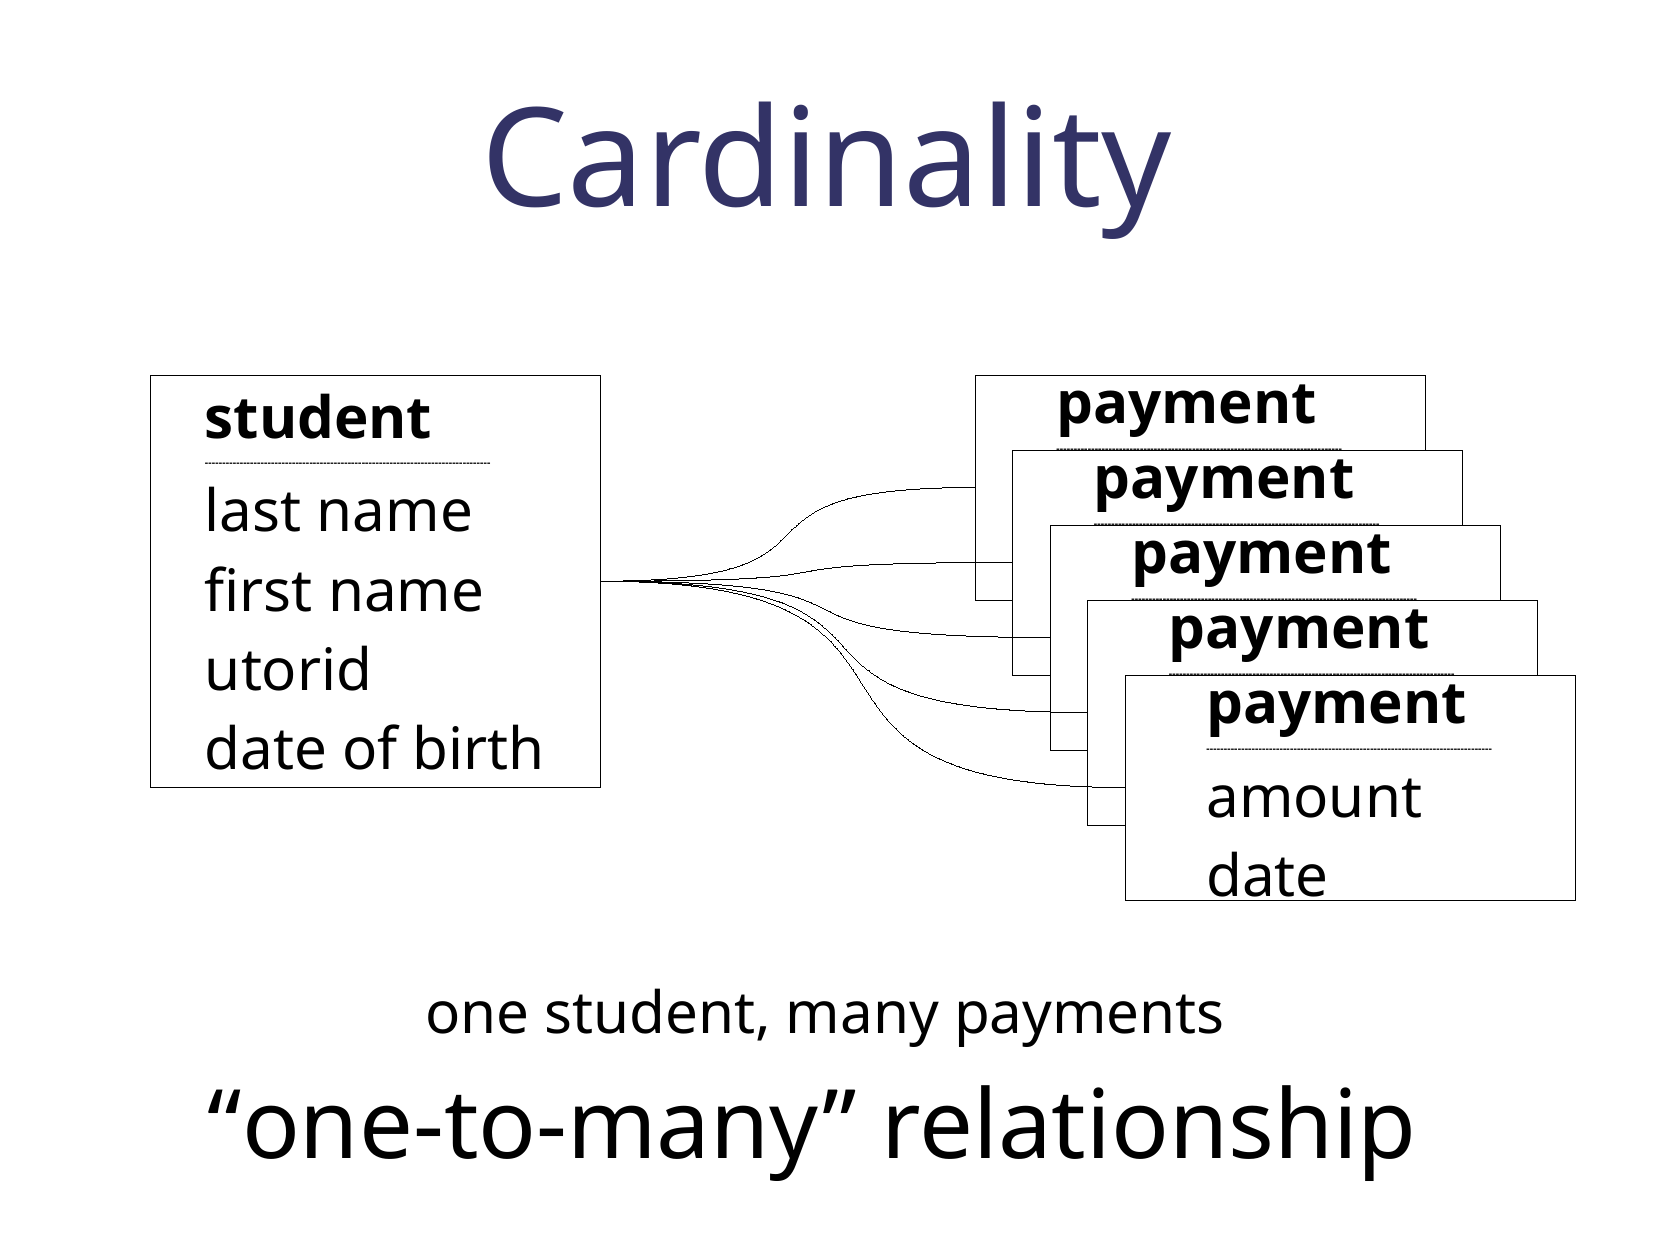

# Cardinality
student
----------------------------------------------------------------------------------
last name
first name
utorid
date of birth
payment
----------------------------------------------------------------------------------
amount
date
payment
----------------------------------------------------------------------------------
amount
date
payment
----------------------------------------------------------------------------------
amount
date
payment
----------------------------------------------------------------------------------
amount
date
payment
----------------------------------------------------------------------------------
amount
date
one student, many payments
“one-to-many” relationship